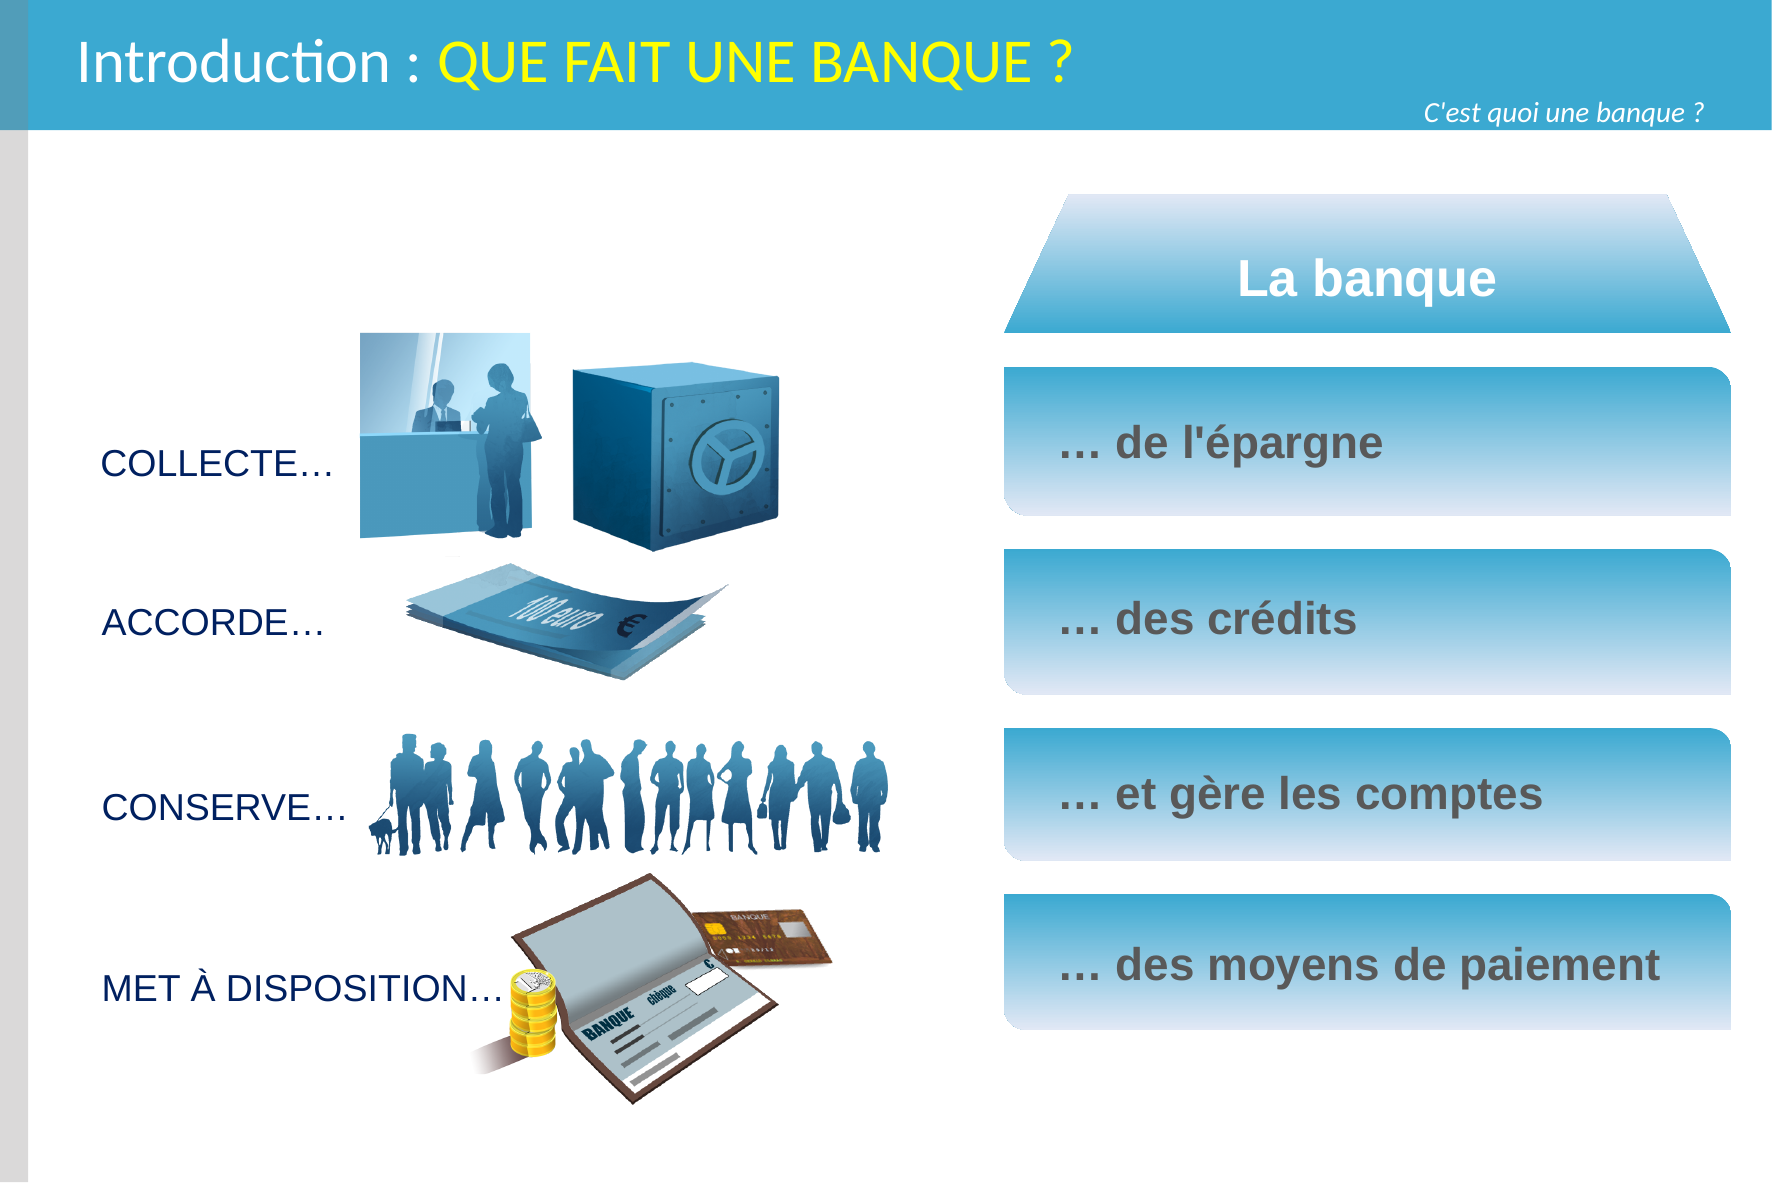

Introduction : QUE FAIT UNE BANQUE ?
La banque
… de l'épargne
# COLLECTE…
… des crédits
ACCORDE…
… et gère les comptes
CONSERVE…
… des moyens de paiement
MET À DISPOSITION…